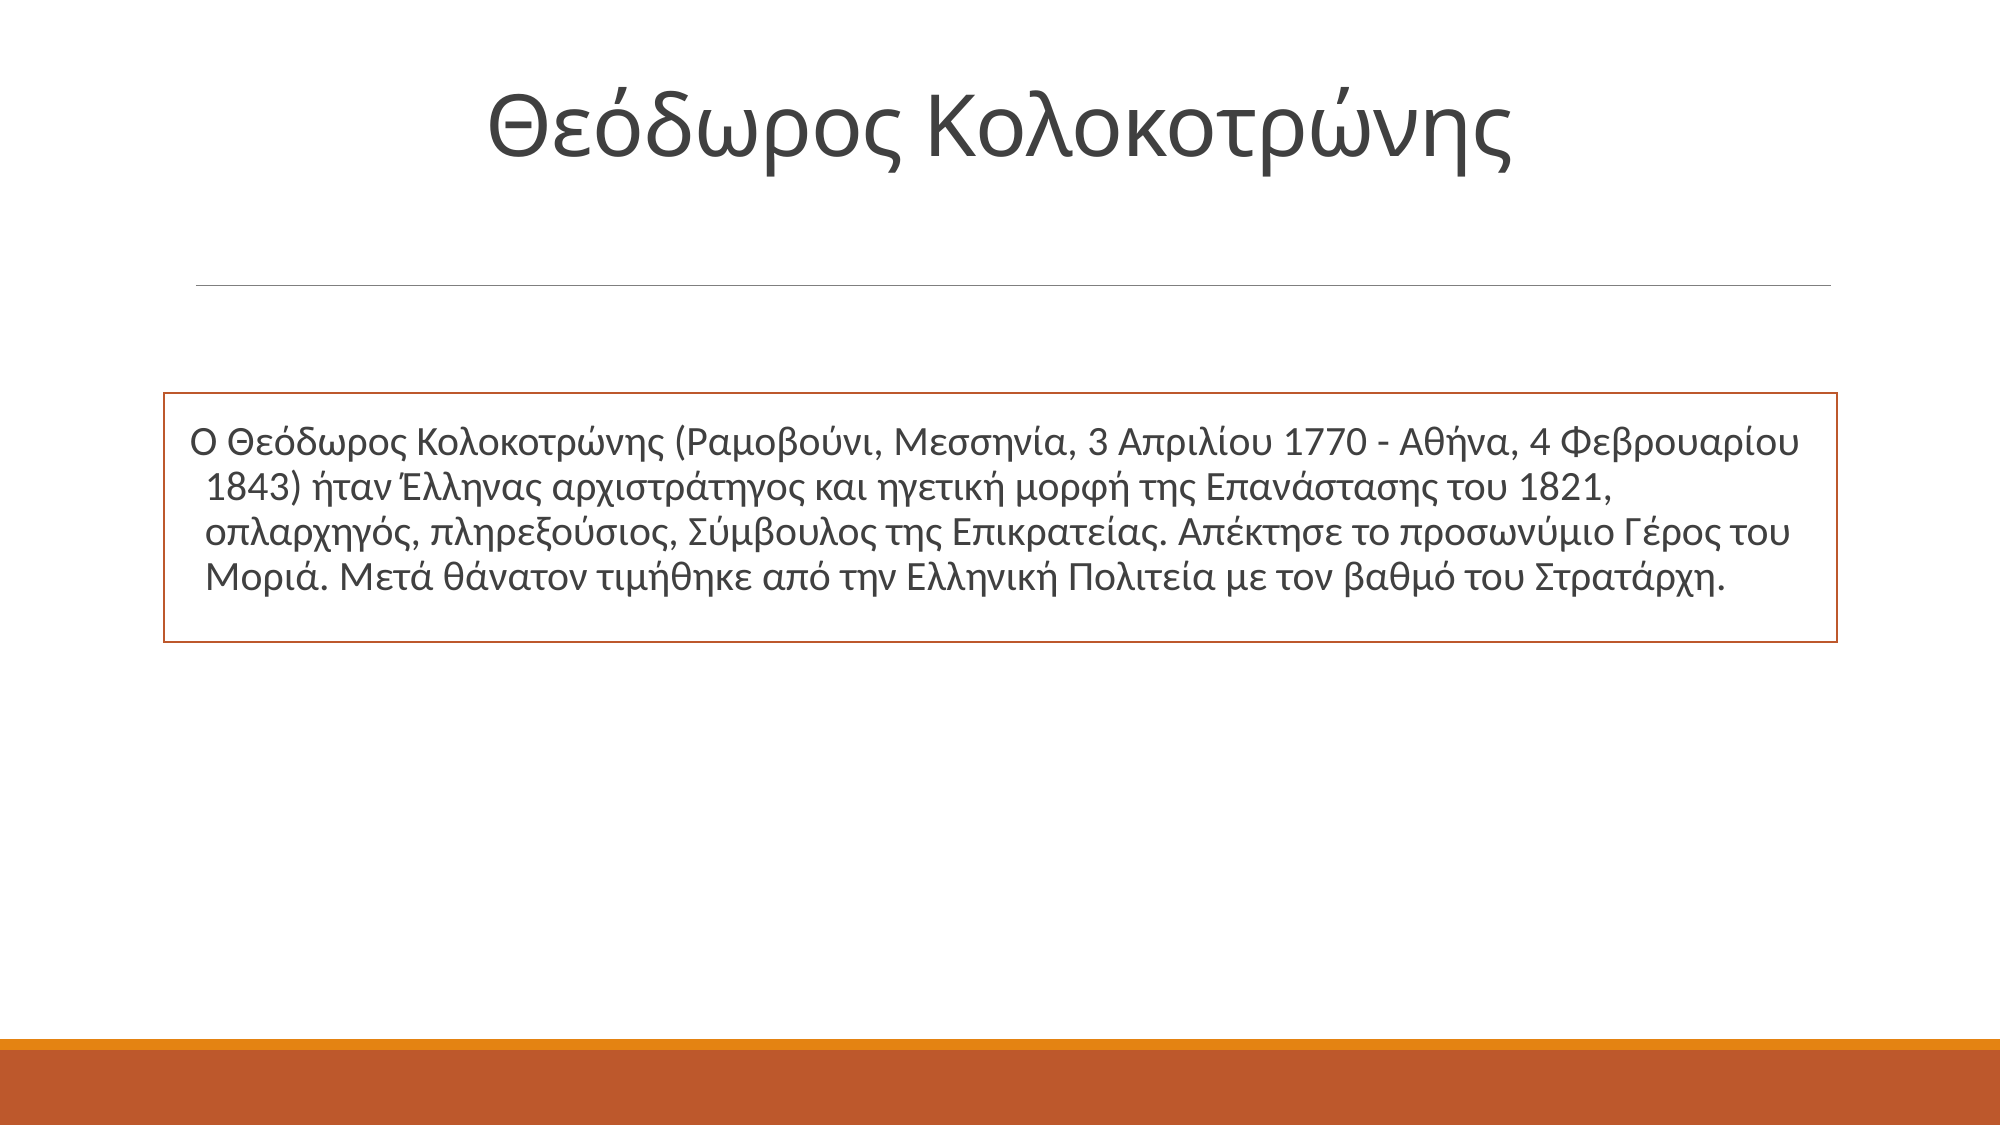

# Θεόδωρος Κολοκοτρώνης
Ο Θεόδωρος Κολοκοτρώνης (Ραμοβούνι, Μεσσηνία, 3 Απριλίου 1770 - Αθήνα, 4 Φεβρουαρίου 1843) ήταν Έλληνας αρχιστράτηγος και ηγετική μορφή της Επανάστασης του 1821, οπλαρχηγός, πληρεξούσιος, Σύμβουλος της Επικρατείας. Απέκτησε το προσωνύμιο Γέρος του Μοριά. Μετά θάνατον τιμήθηκε από την Ελληνική Πολιτεία με τον βαθμό του Στρατάρχη.